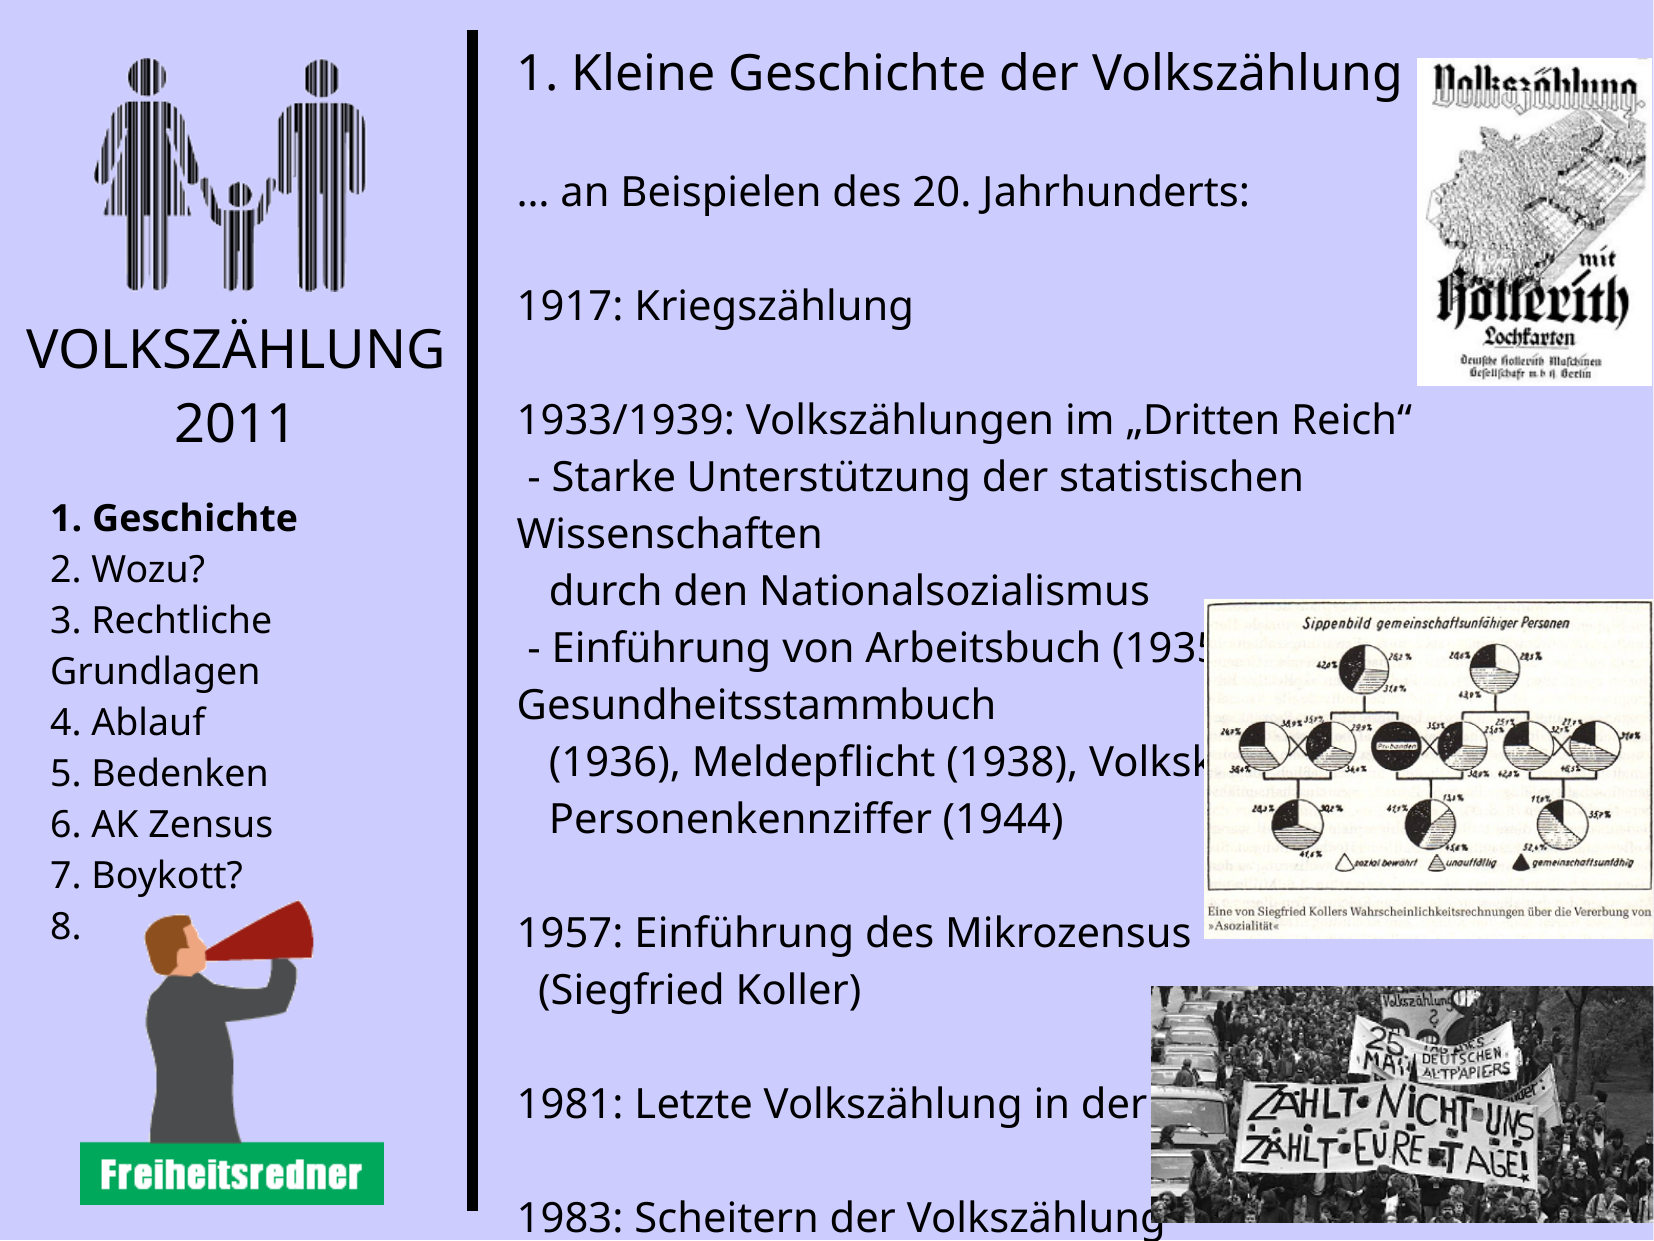

1. Kleine Geschichte der Volkszählung
… an Beispielen des 20. Jahrhunderts:
1917: Kriegszählung
1933/1939: Volkszählungen im „Dritten Reich“
 - Starke Unterstützung der statistischen Wissenschaften
 durch den Nationalsozialismus
 - Einführung von Arbeitsbuch (1935), Gesundheitsstammbuch
 (1936), Meldepflicht (1938), Volkskartei (1939),
 Personenkennziffer (1944)
1957: Einführung des Mikrozensus
 (Siegfried Koller)
1981: Letzte Volkszählung in der DDR
1983: Scheitern der Volkszählung
 in der Bundesrepublik
 Volkszählungsurteil 15.12.1983
1987: Letzte Volkszählung
 in der Bundesrepublik
VOLKSZÄHLUNG
2011
1. Geschichte
2. Wozu?
3. Rechtliche Grundlagen
4. Ablauf
5. Bedenken
6. AK Zensus
7. Boykott?
8. Ausblick